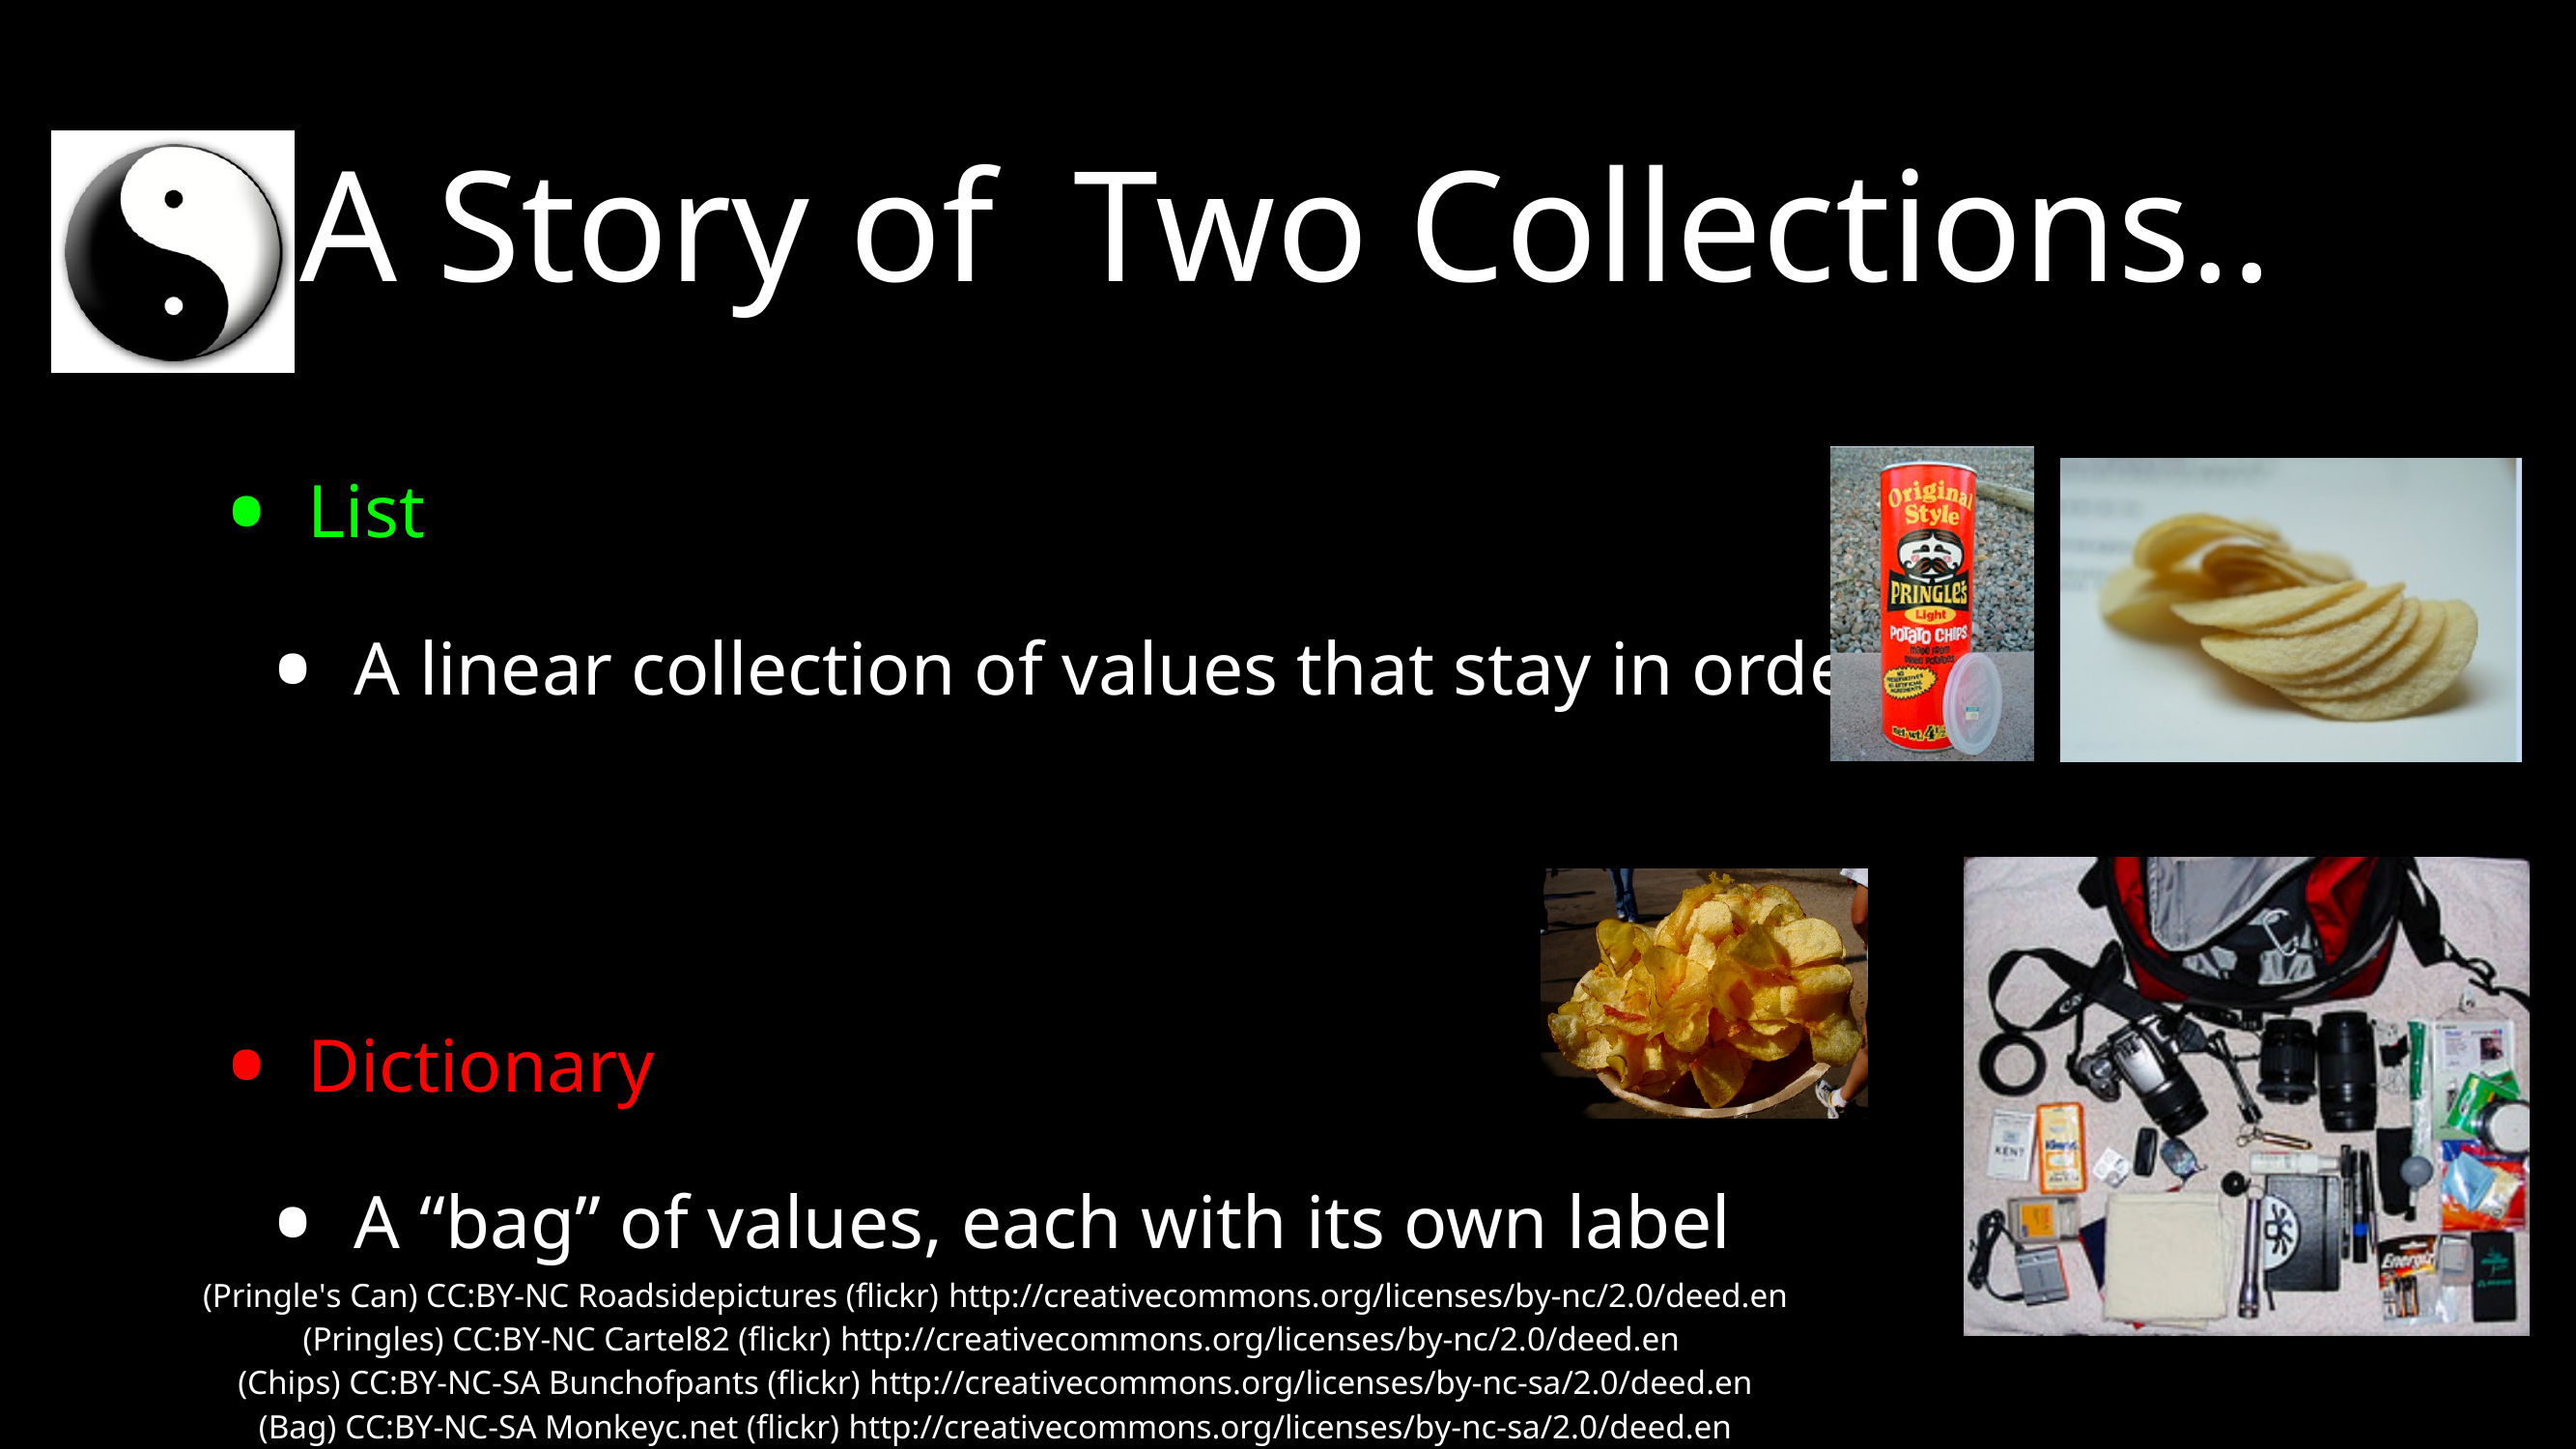

# A Story of Two Collections..
List
A linear collection of values that stay in order
Dictionary
A “bag” of values, each with its own label
(Pringle's Can) CC:BY-NC Roadsidepictures (flickr) http://creativecommons.org/licenses/by-nc/2.0/deed.en
(Pringles) CC:BY-NC Cartel82 (flickr) http://creativecommons.org/licenses/by-nc/2.0/deed.en
(Chips) CC:BY-NC-SA Bunchofpants (flickr) http://creativecommons.org/licenses/by-nc-sa/2.0/deed.en
(Bag) CC:BY-NC-SA Monkeyc.net (flickr) http://creativecommons.org/licenses/by-nc-sa/2.0/deed.en